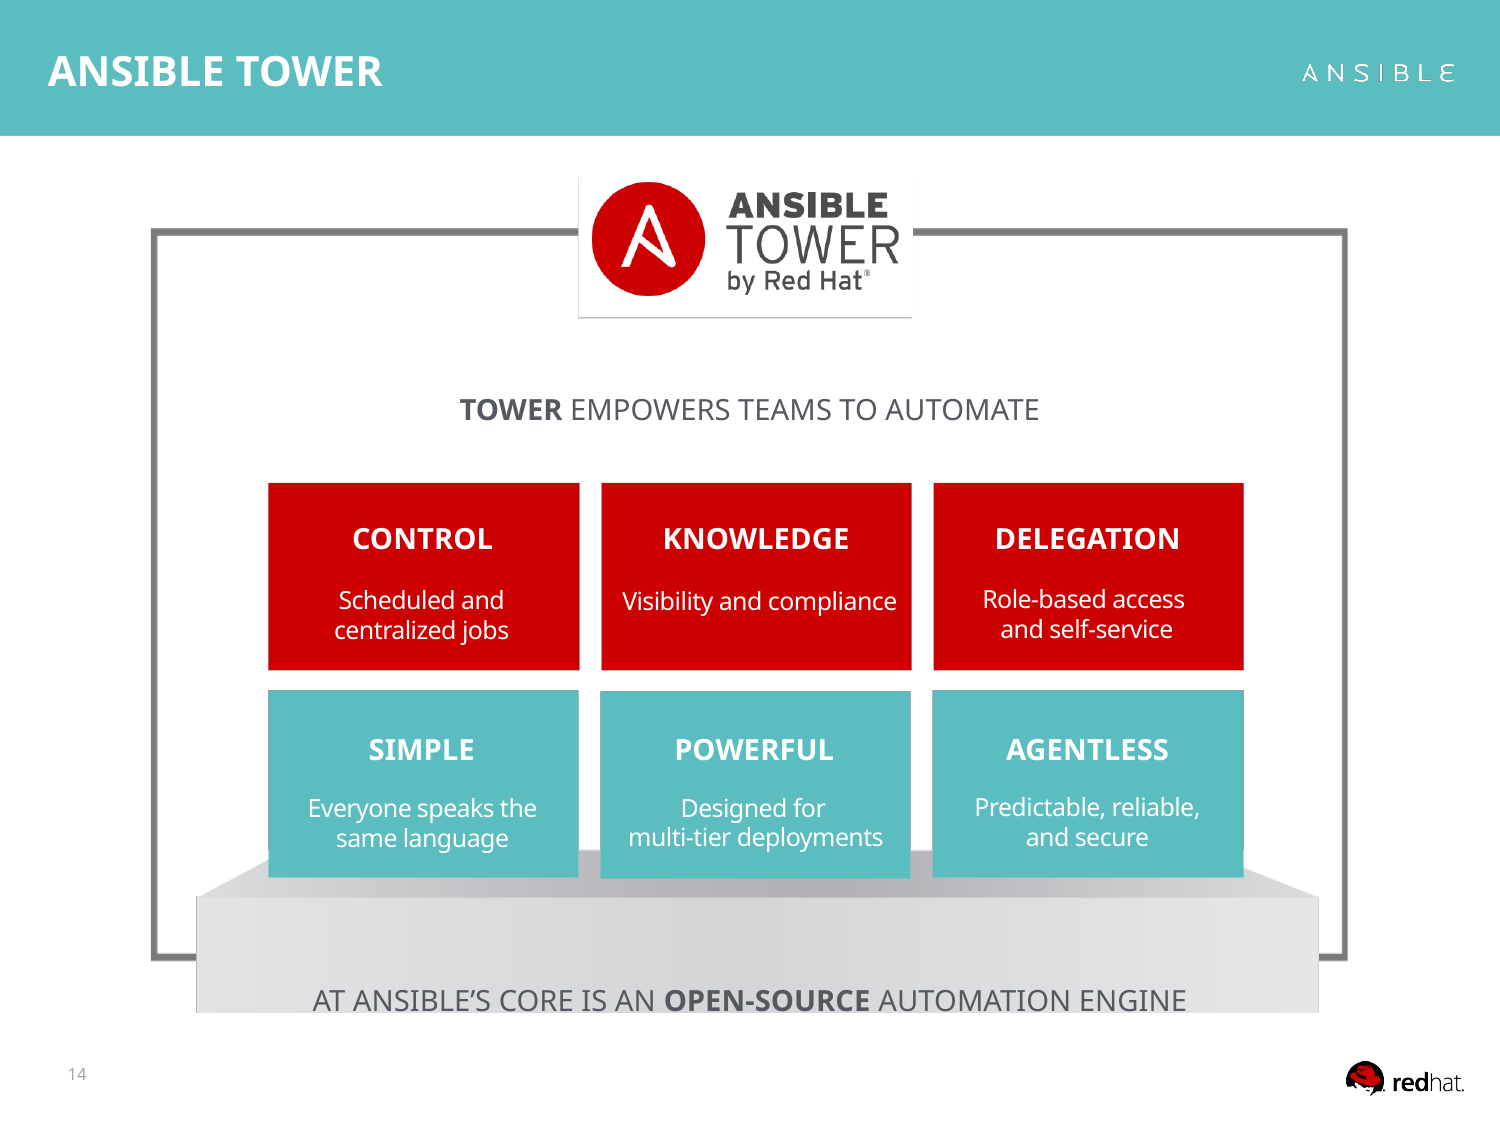

# ANSIBLE TOWER
TOWER EMPOWERS TEAMS TO AUTOMATE
DELEGATION
CONTROL
KNOWLEDGE
Role-based access
and self-service
Scheduled and
centralized jobs
Visibility and compliance
AGENTLESS
SIMPLE
POWERFUL
Predictable, reliable,
and secure
Designed for
multi-tier deployments
Everyone speaks the
same language
AT ANSIBLE’S CORE IS AN OPEN-SOURCE AUTOMATION ENGINE